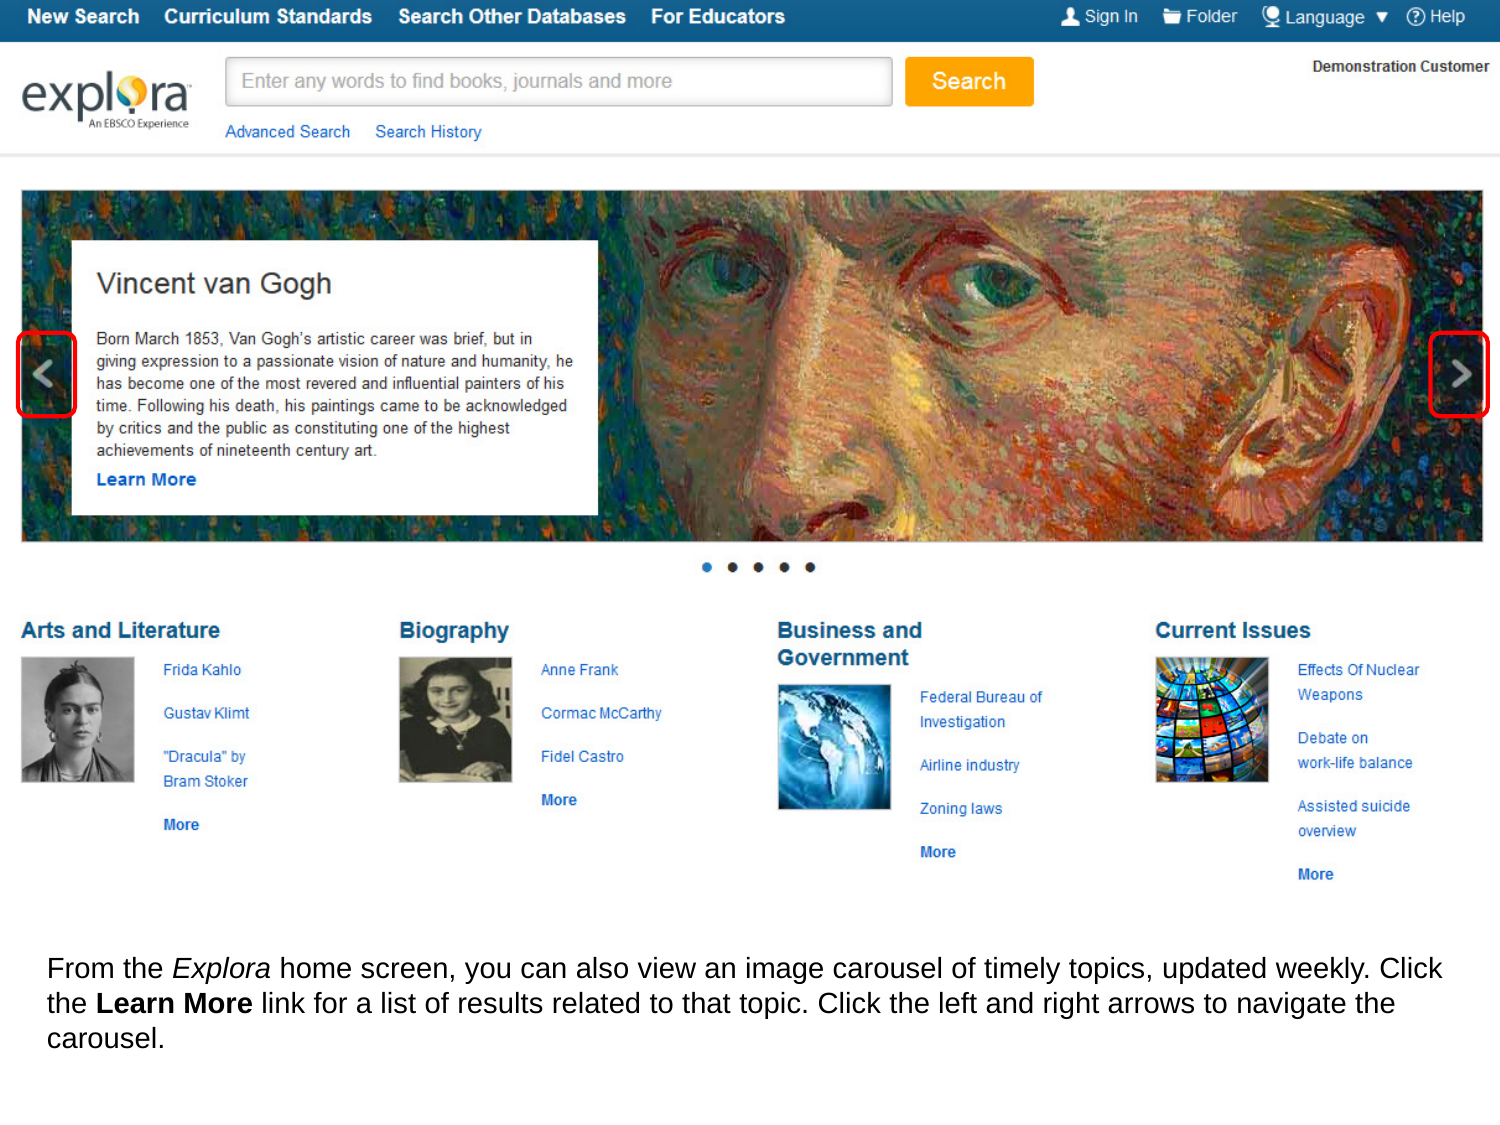

From the Explora home screen, you can also view an image carousel of timely topics, updated weekly. Click the Learn More link for a list of results related to that topic. Click the left and right arrows to navigate the carousel.